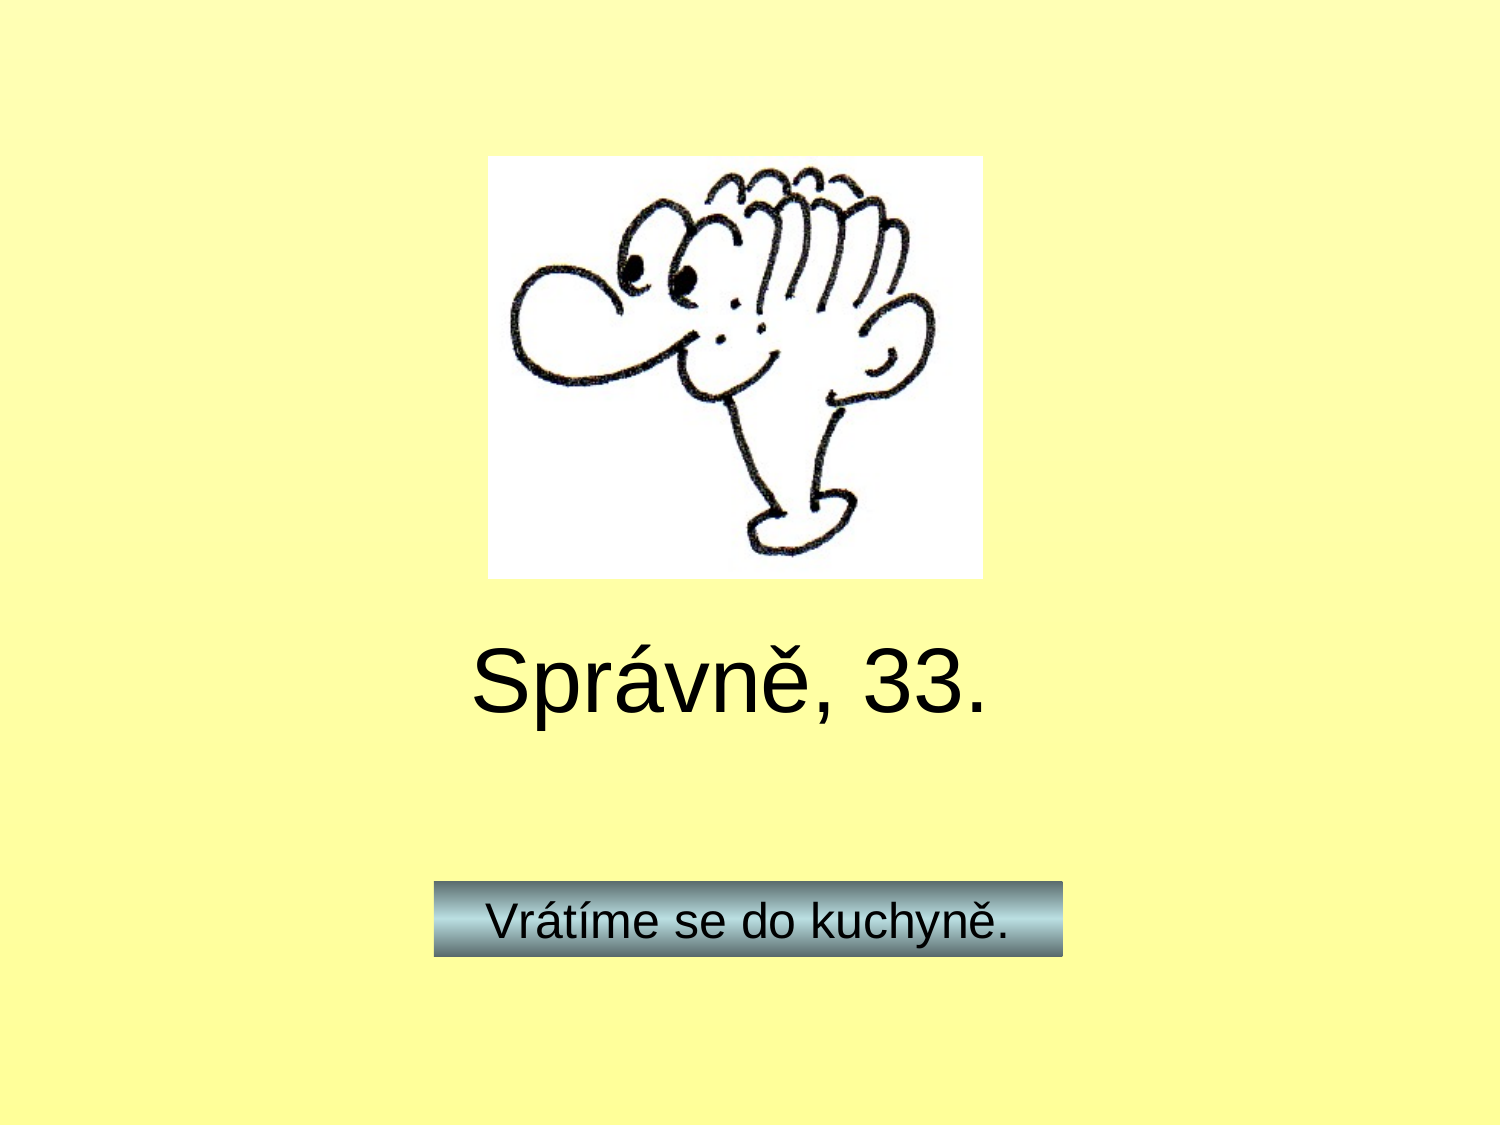

# Správně, 33.
Vrátíme se do kuchyně.